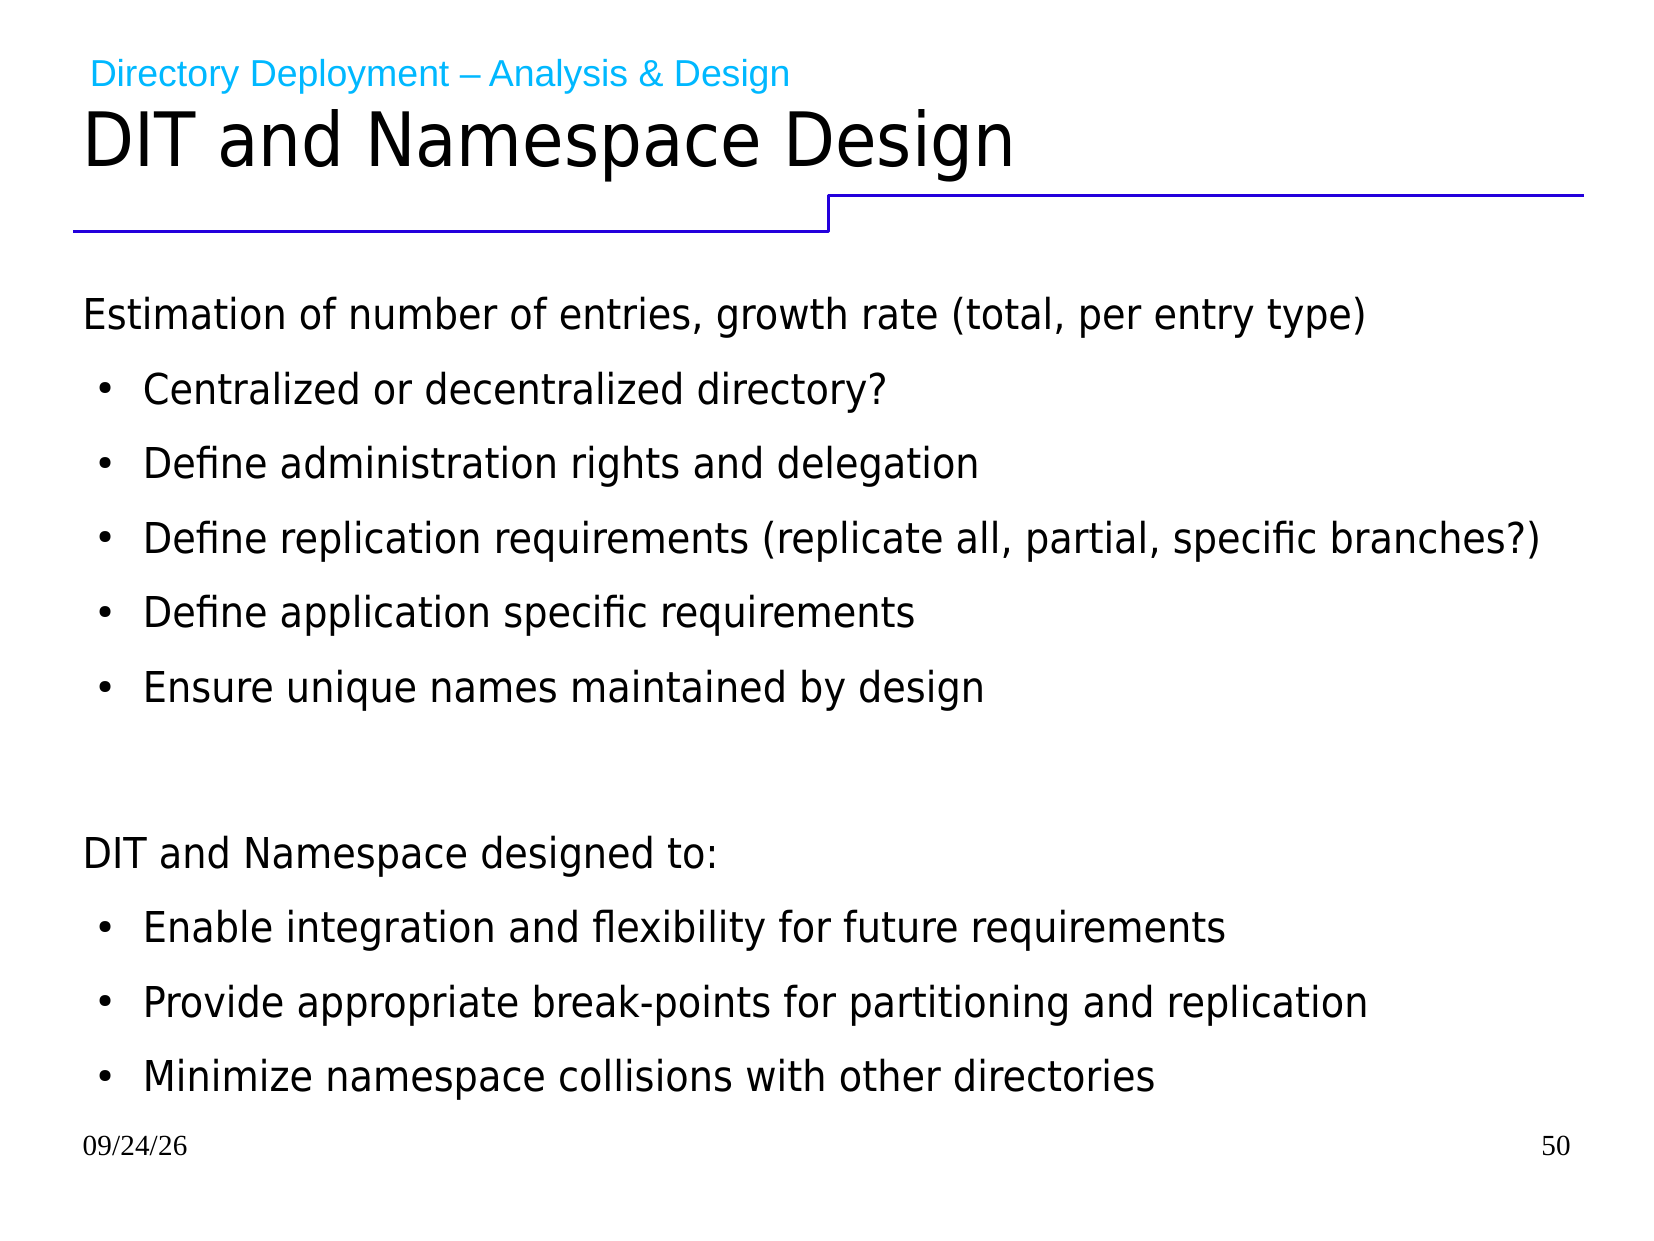

Directory Deployment – Analysis & Design
# DIT and Namespace Design
Estimation of number of entries, growth rate (total, per entry type)
Centralized or decentralized directory?
Define administration rights and delegation
Define replication requirements (replicate all, partial, specific branches?)
Define application specific requirements
Ensure unique names maintained by design
DIT and Namespace designed to:
Enable integration and flexibility for future requirements
Provide appropriate break-points for partitioning and replication
Minimize namespace collisions with other directories
50